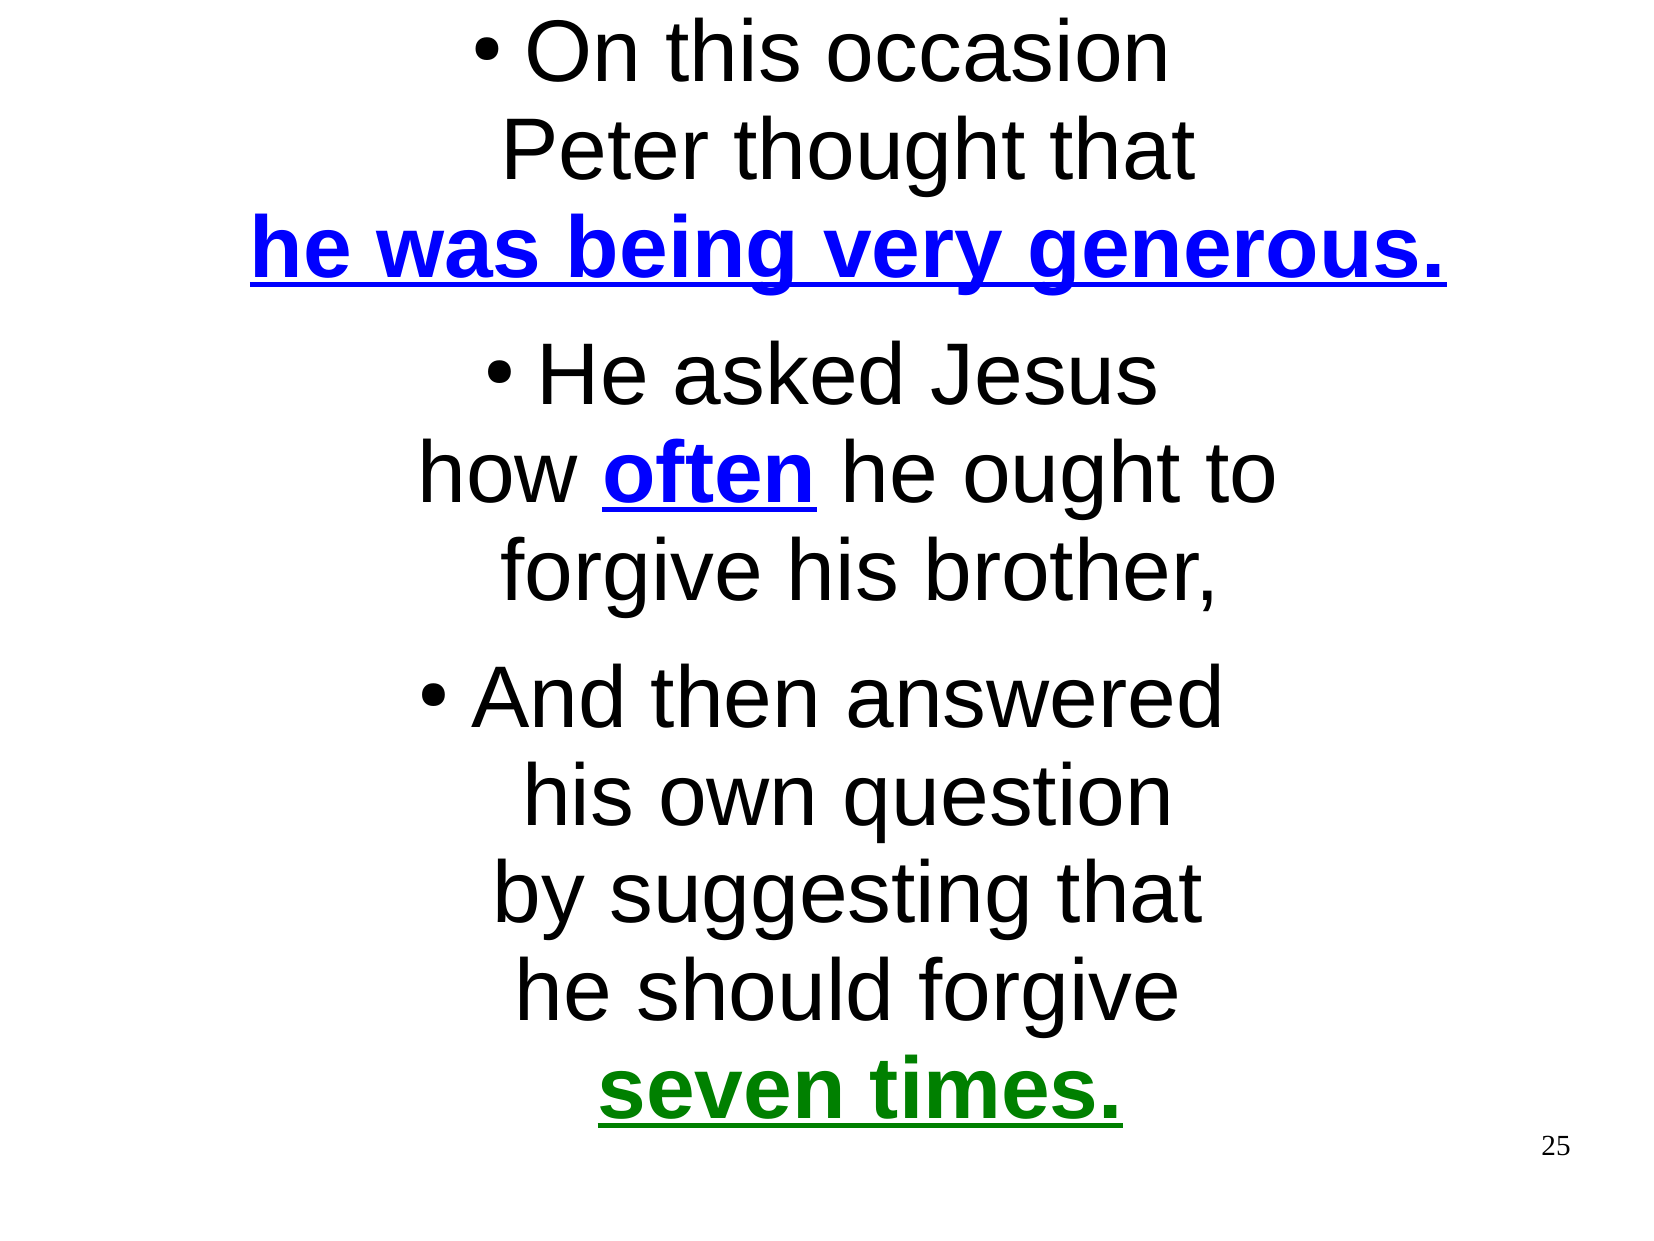

# On this occasion Peter thought that he was being very generous.
He asked Jesus
how often he ought to
forgive his brother,
And then answered
his own question
by suggesting that
he should forgive
seven times.
25